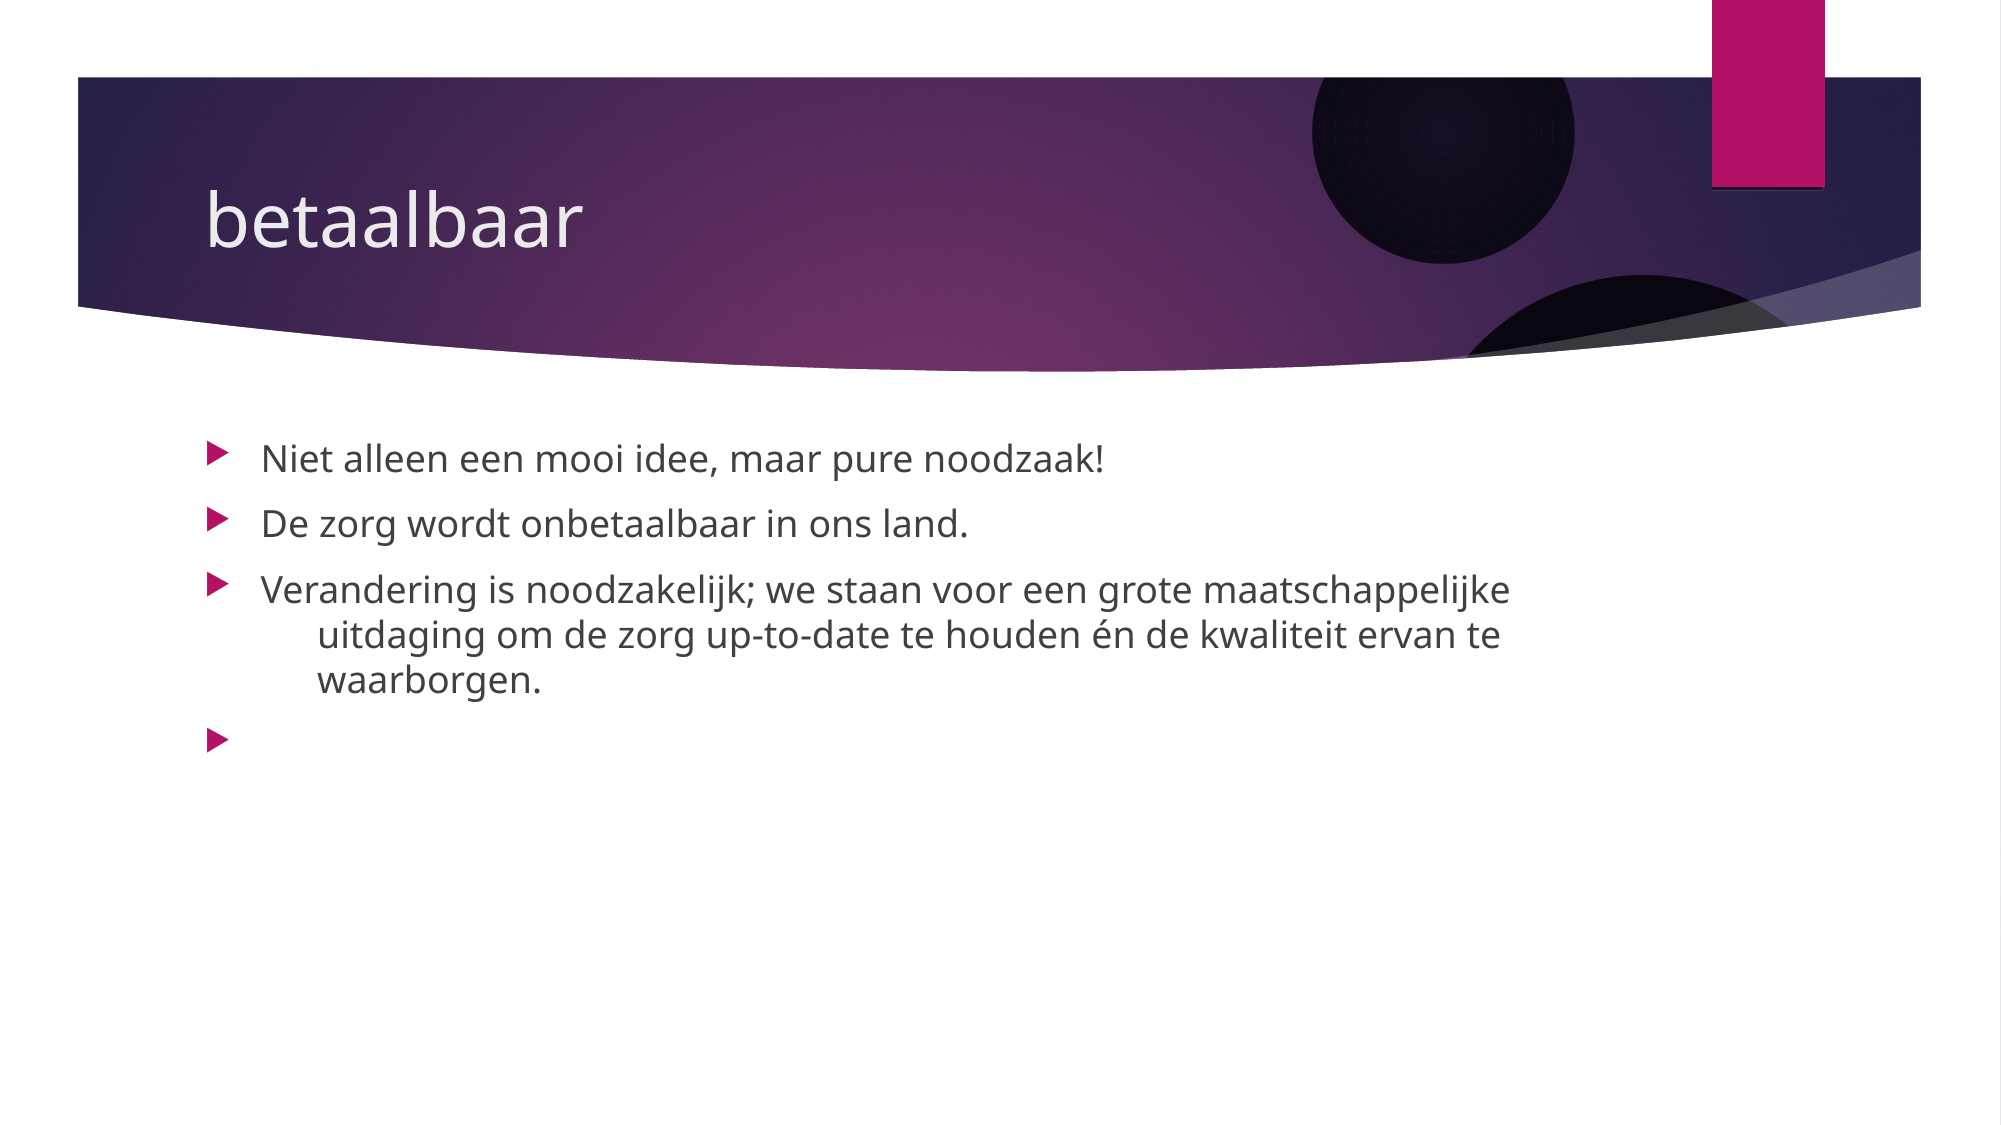

# betaalbaar
Niet alleen een mooi idee, maar pure noodzaak!
De zorg wordt onbetaalbaar in ons land.
Verandering is noodzakelijk; we staan voor een grote maatschappelijke uitdaging om de zorg up-to-date te houden én de kwaliteit ervan te waarborgen.